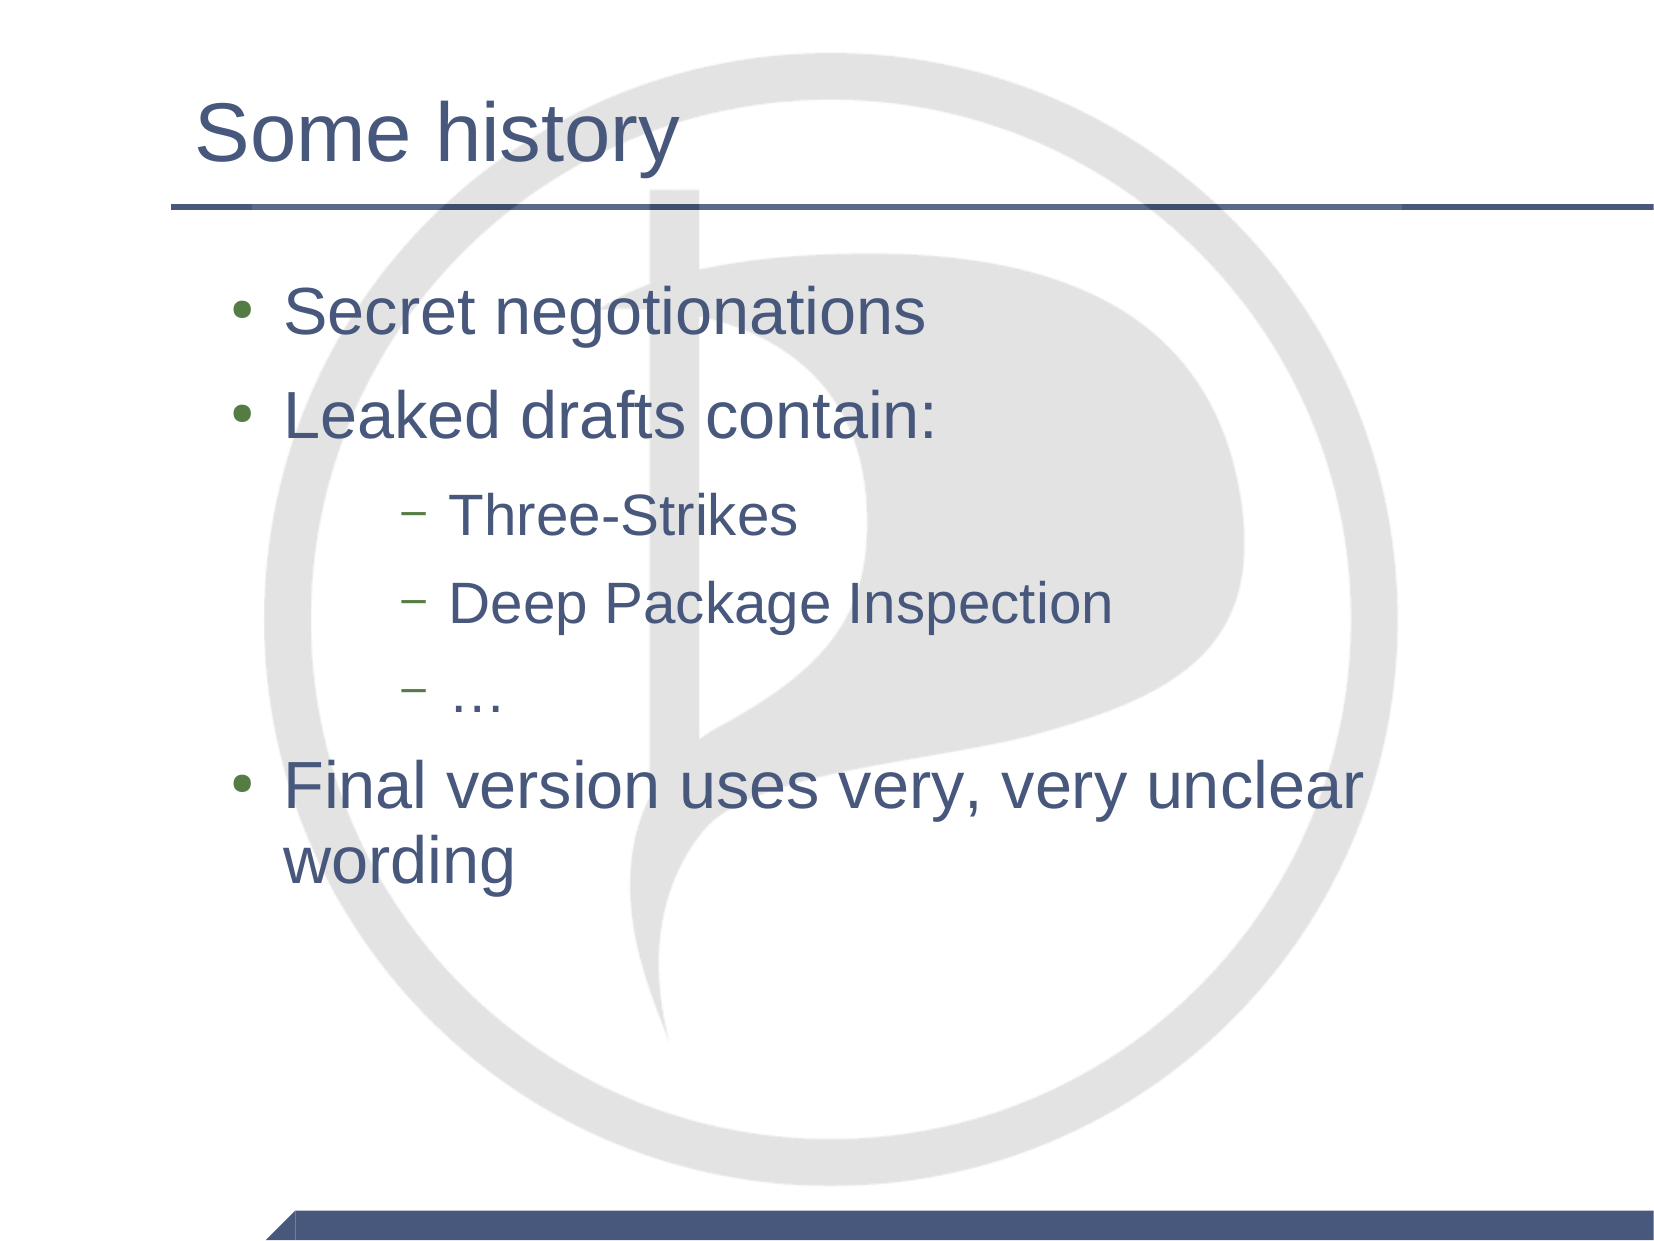

# Some history
Secret negotionations
Leaked drafts contain:
Three-Strikes
Deep Package Inspection
…
Final version uses very, very unclear wording